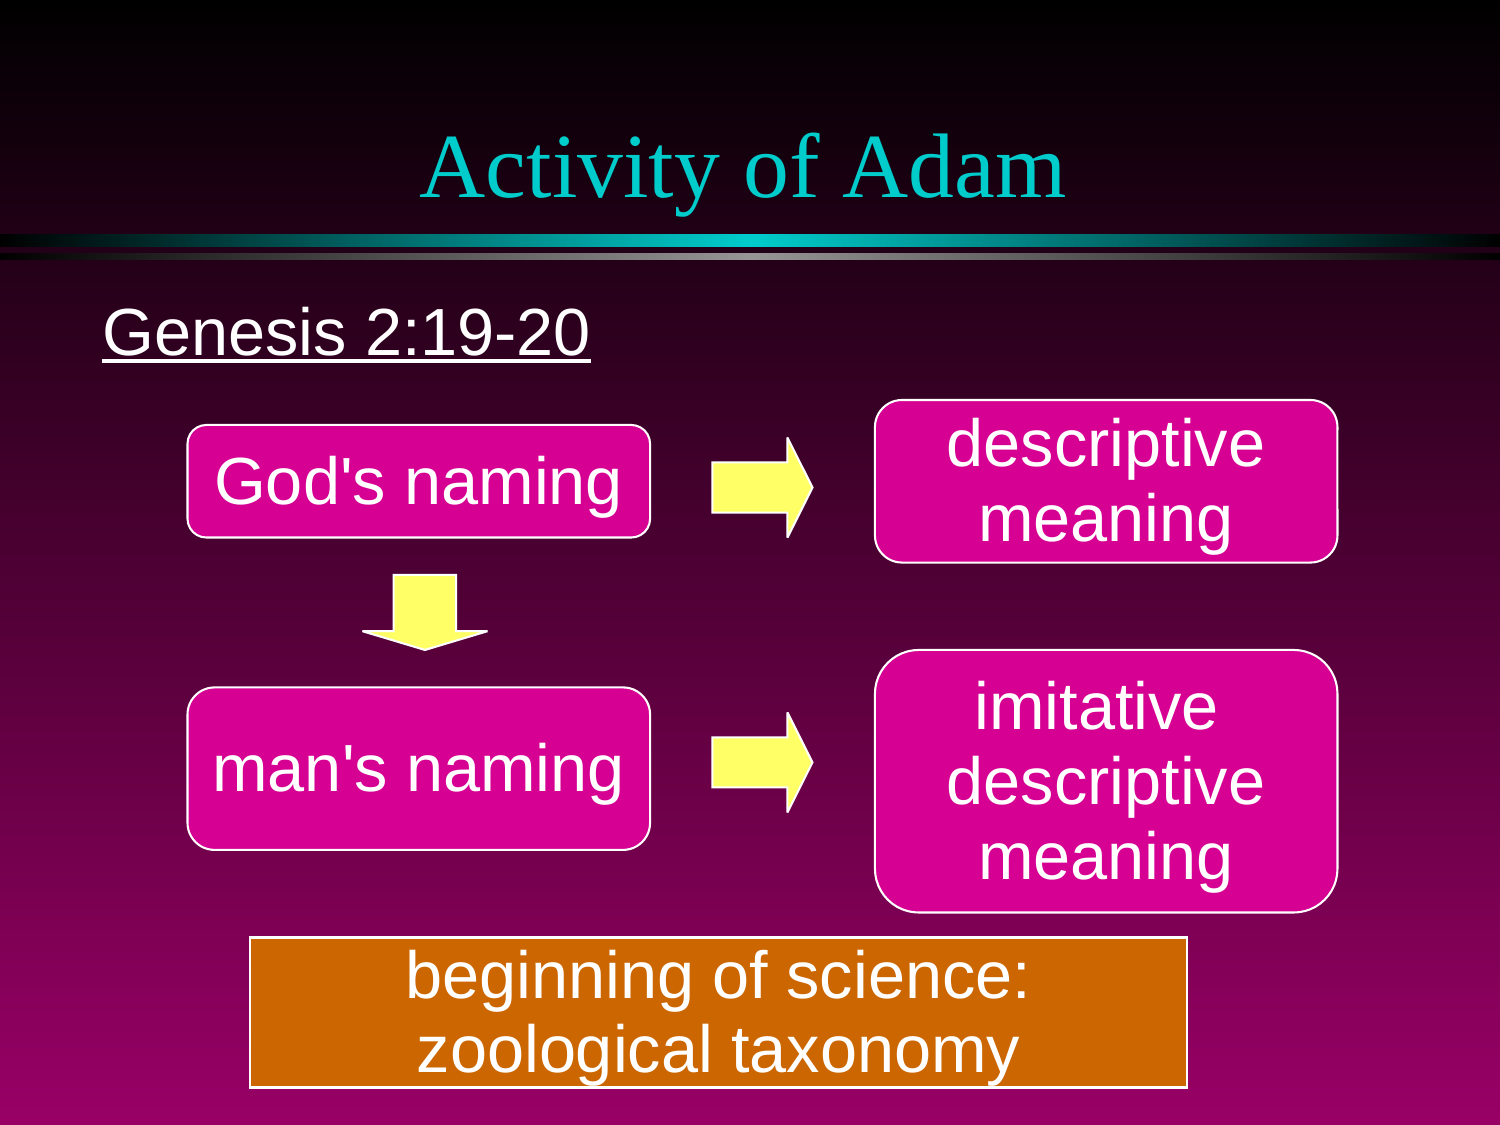

# Activity of Adam
Genesis 2:19-20
descriptive
meaning
God's naming
man's naming
imitative
descriptive
meaning
beginning of science:
zoological taxonomy